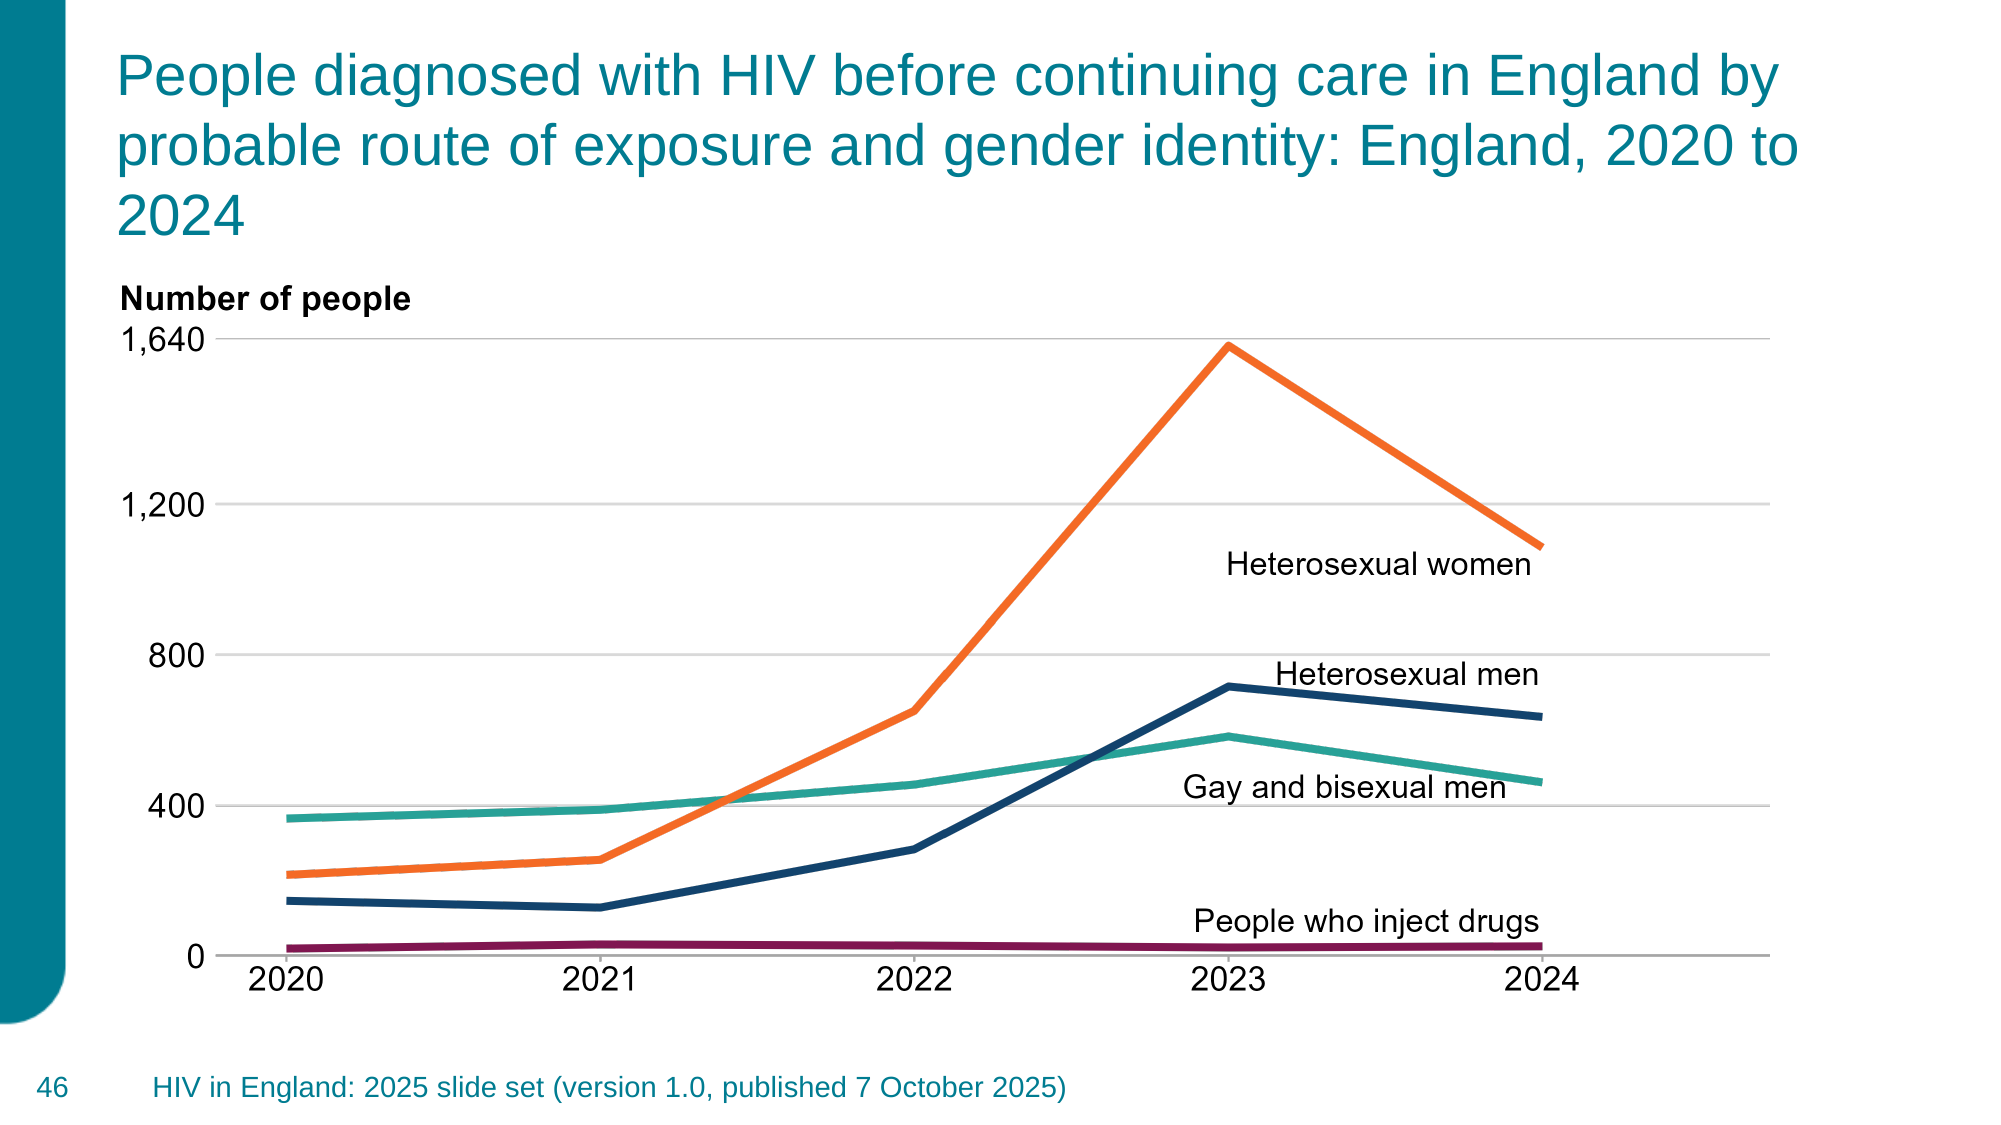

# People diagnosed with HIV before continuing care in England by probable route of exposure and gender identity: England, 2020 to 2024
45
HIV in England: 2025 slide set (version 1.0, published 7 October 2025)